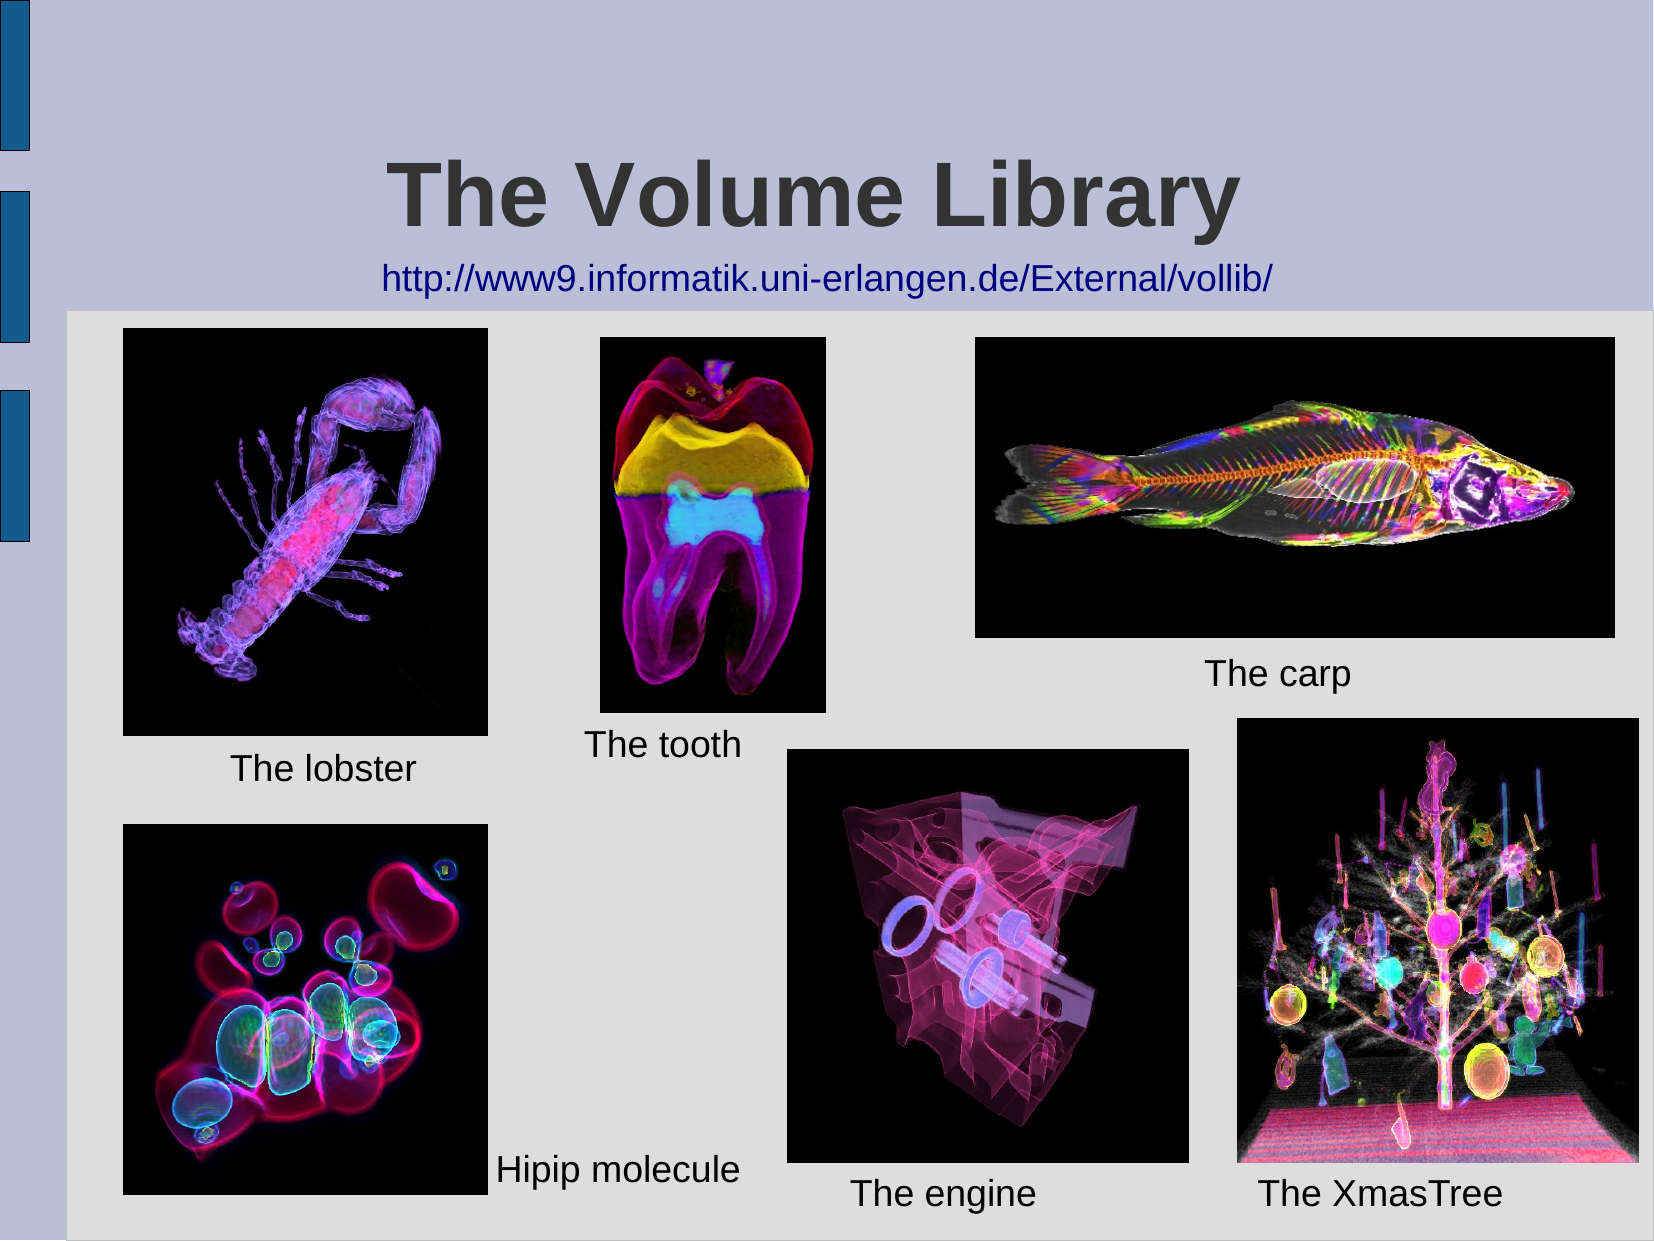

# The Volume Library
http://www9.informatik.uni-erlangen.de/External/vollib/
The carp
The tooth
The lobster
Hipip molecule
The engine
The XmasTree